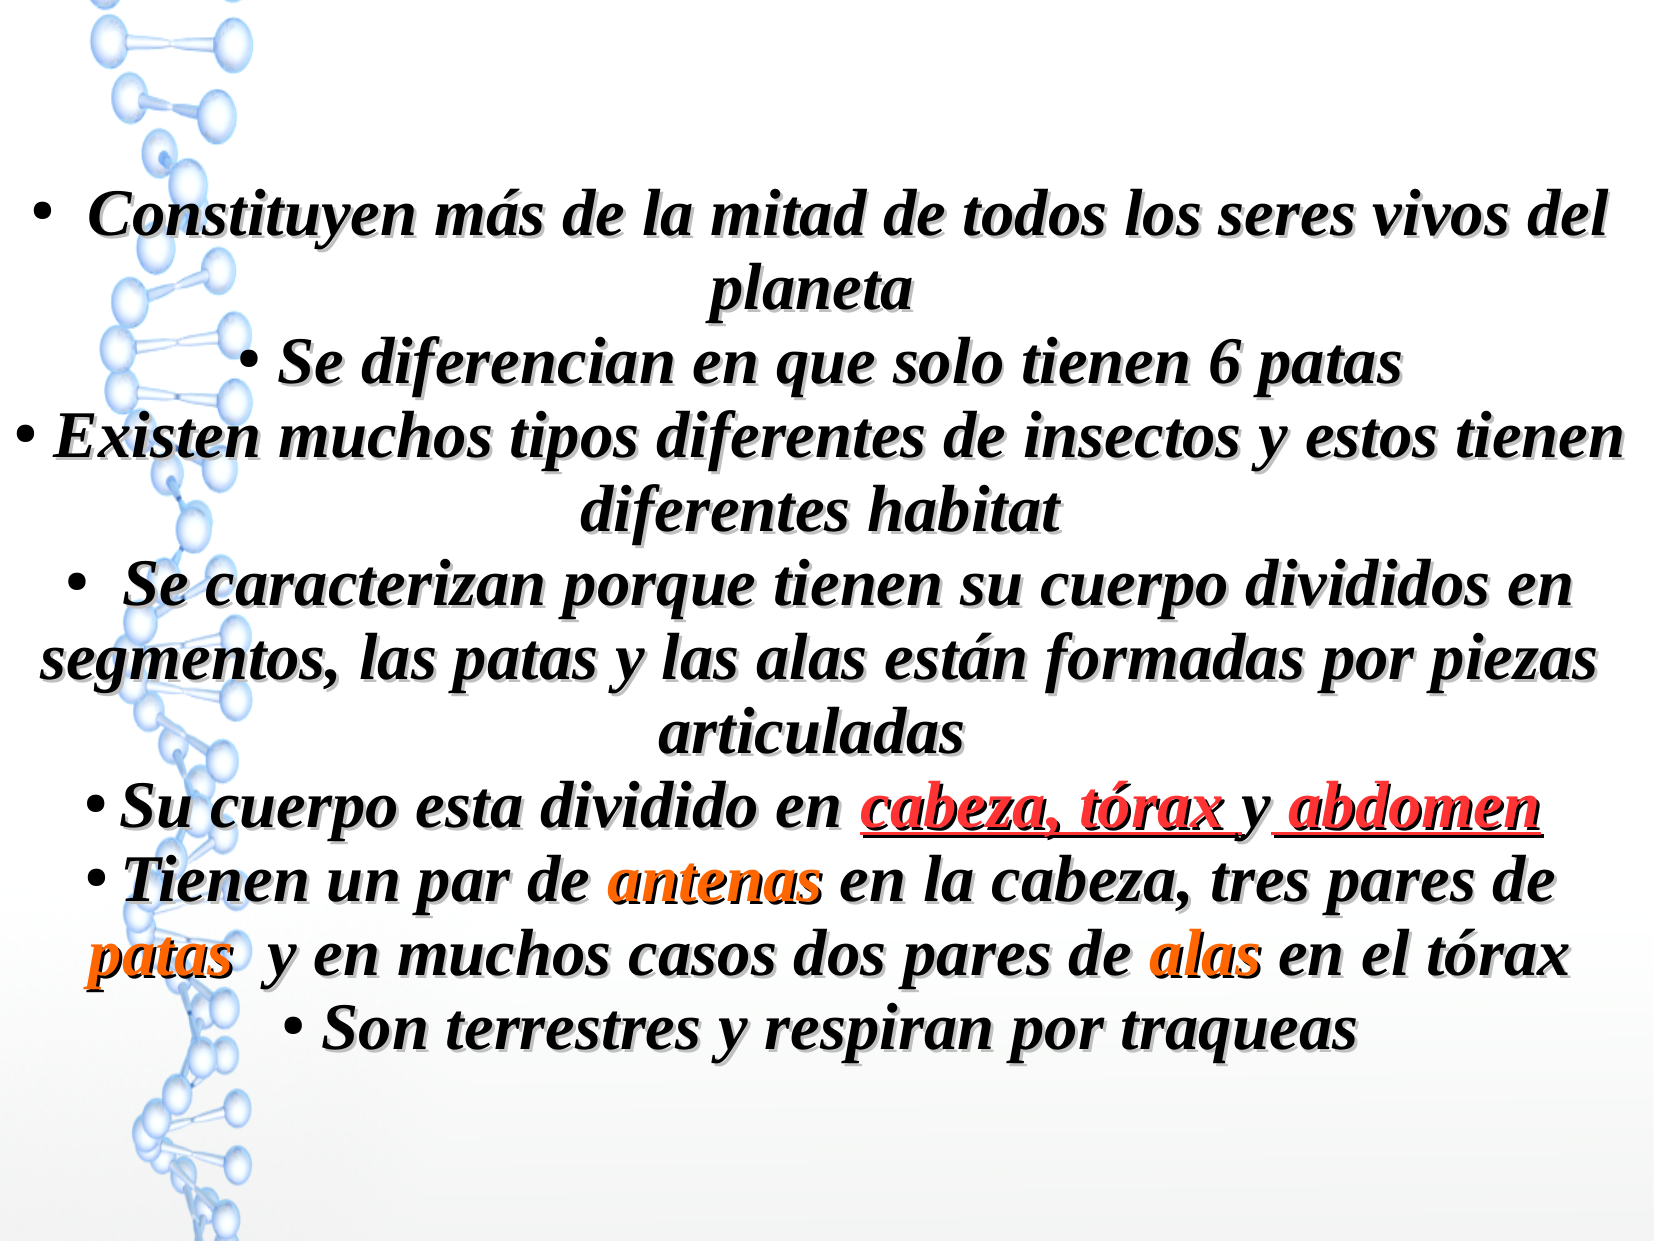

#
 Constituyen más de la mitad de todos los seres vivos del planeta
 Se diferencian en que solo tienen 6 patas
 Existen muchos tipos diferentes de insectos y estos tienen diferentes habitat
 Se caracterizan porque tienen su cuerpo divididos en segmentos, las patas y las alas están formadas por piezas articuladas
Su cuerpo esta dividido en cabeza, tórax y abdomen
Tienen un par de antenas en la cabeza, tres pares de patas y en muchos casos dos pares de alas en el tórax
 Son terrestres y respiran por traqueas